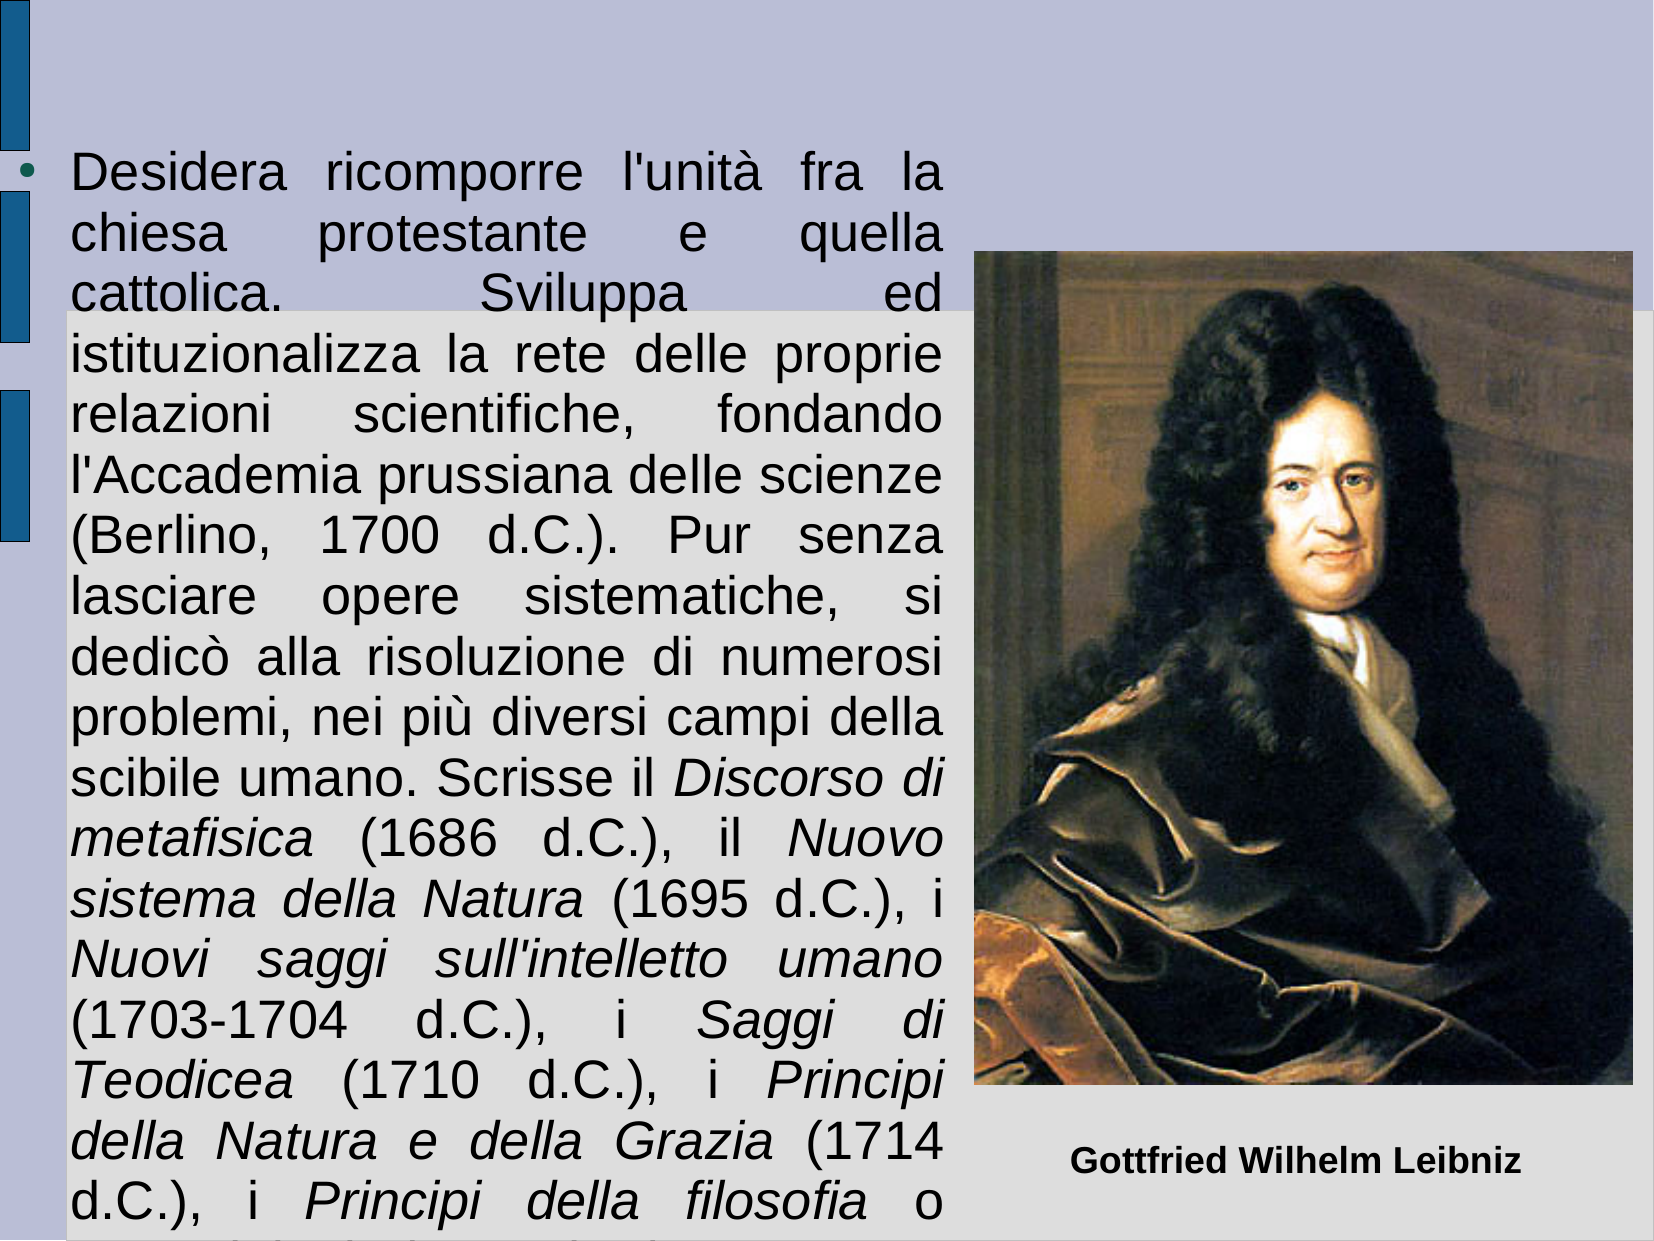

#
Desidera ricomporre l'unità fra la chiesa protestante e quella cattolica. Sviluppa ed istituzionalizza la rete delle proprie relazioni scientifiche, fondando l'Accademia prussiana delle scienze (Berlino, 1700 d.C.). Pur senza lasciare opere sistematiche, si dedicò alla risoluzione di numerosi problemi, nei più diversi campi della scibile umano. Scrisse il Discorso di metafisica (1686 d.C.), il Nuovo sistema della Natura (1695 d.C.), i Nuovi saggi sull'intelletto umano (1703-1704 d.C.), i Saggi di Teodicea (1710 d.C.), i Principi della Natura e della Grazia (1714 d.C.), i Principi della filosofia o Monadologia (1714 d.C.).
Gottfried Wilhelm Leibniz